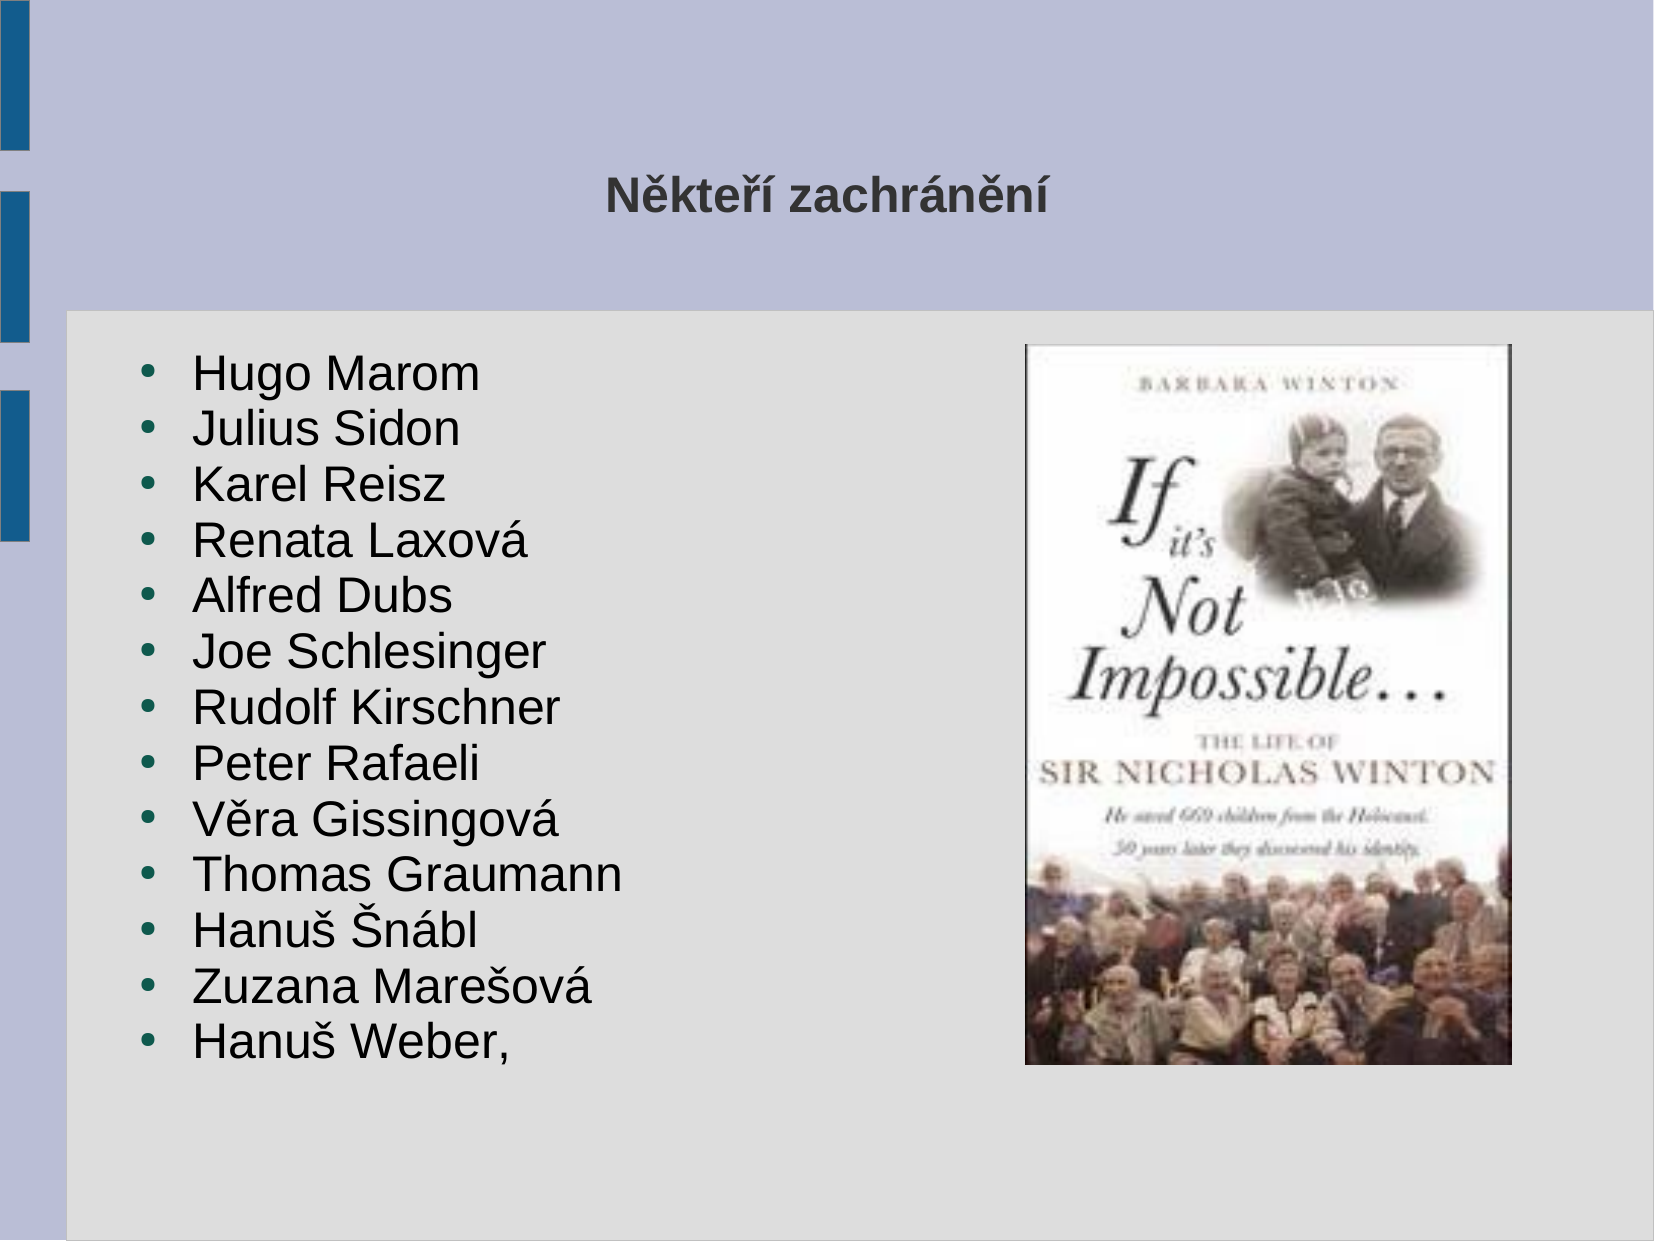

# Někteří zachránění
Hugo Marom
Julius Sidon
Karel Reisz
Renata Laxová
Alfred Dubs
Joe Schlesinger
Rudolf Kirschner
Peter Rafaeli
Věra Gissingová
Thomas Graumann
Hanuš Šnábl
Zuzana Marešová
Hanuš Weber,